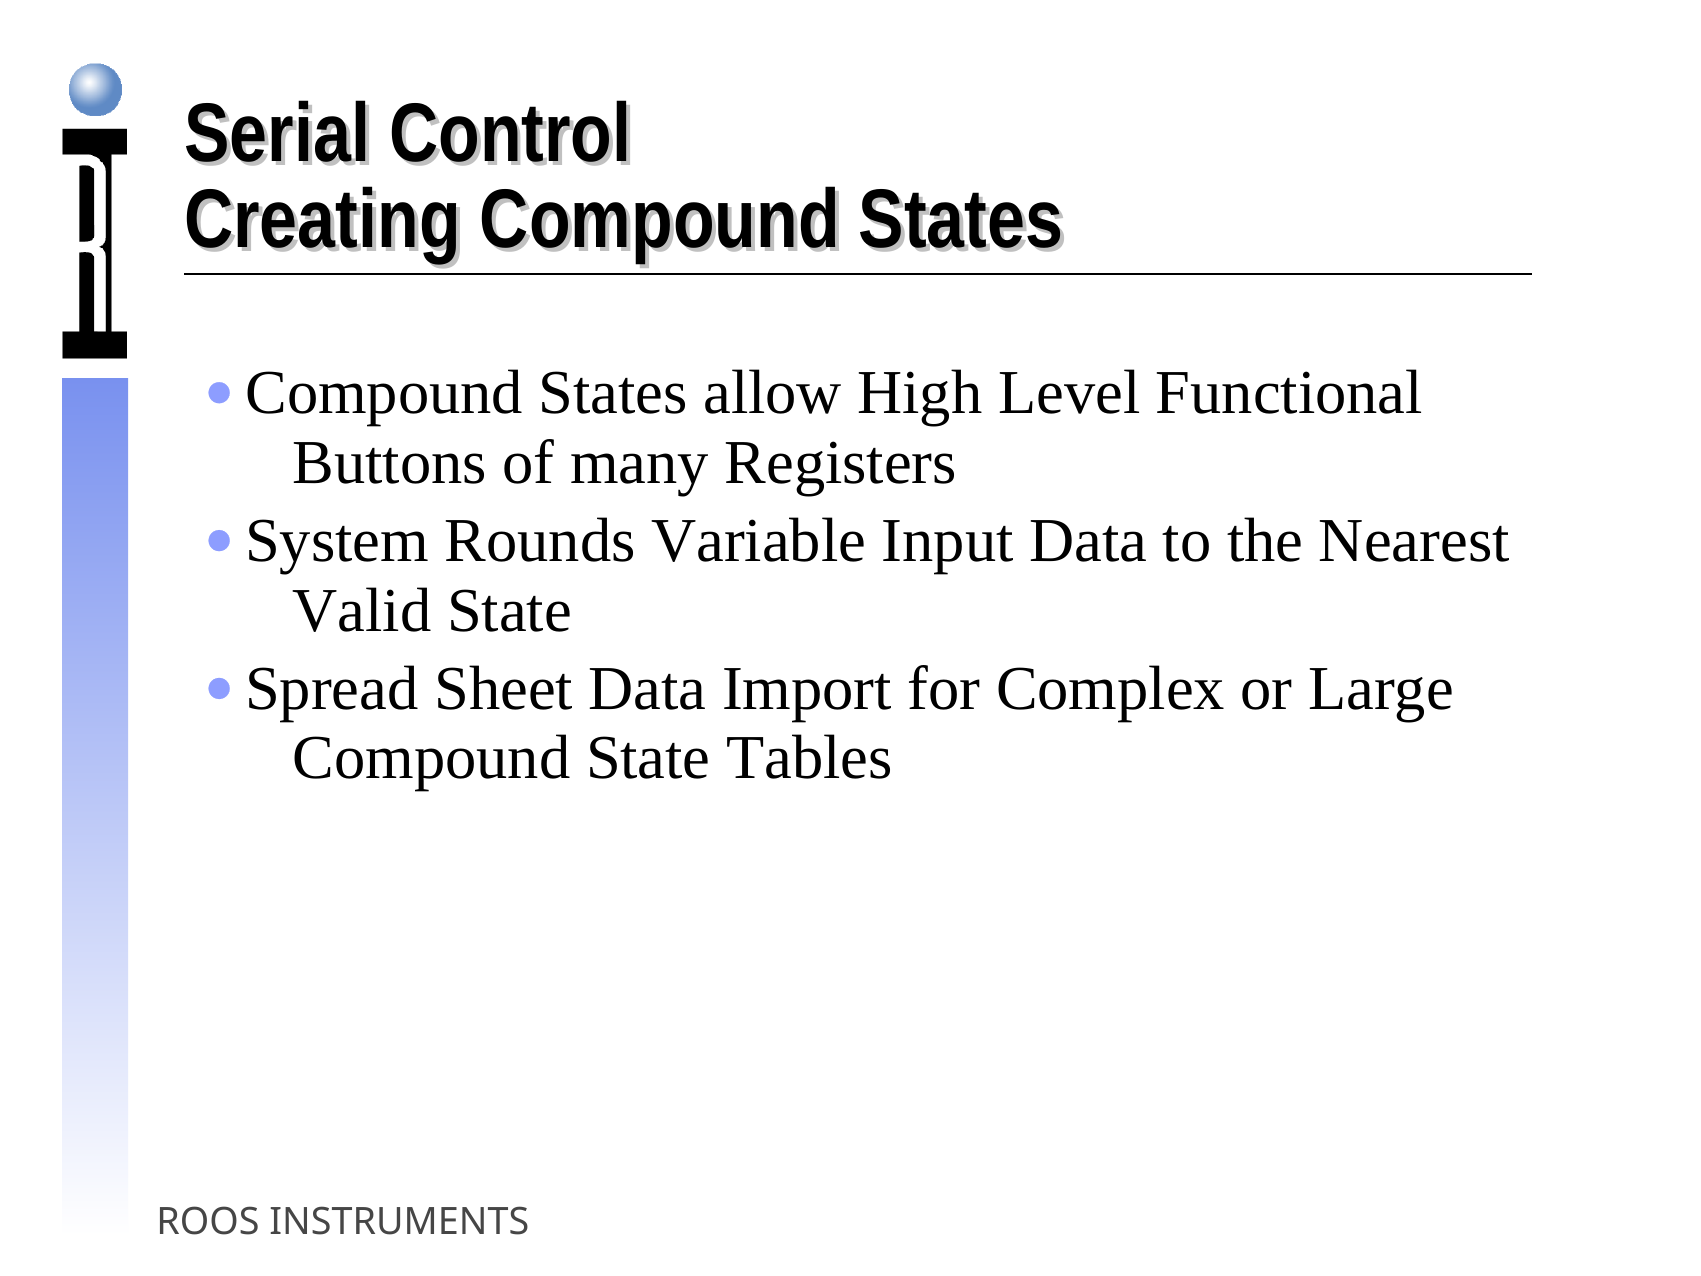

Serial Control
Creating Compound States
Compound States allow High Level Functional Buttons of many Registers
System Rounds Variable Input Data to the Nearest Valid State
Spread Sheet Data Import for Complex or Large Compound State Tables